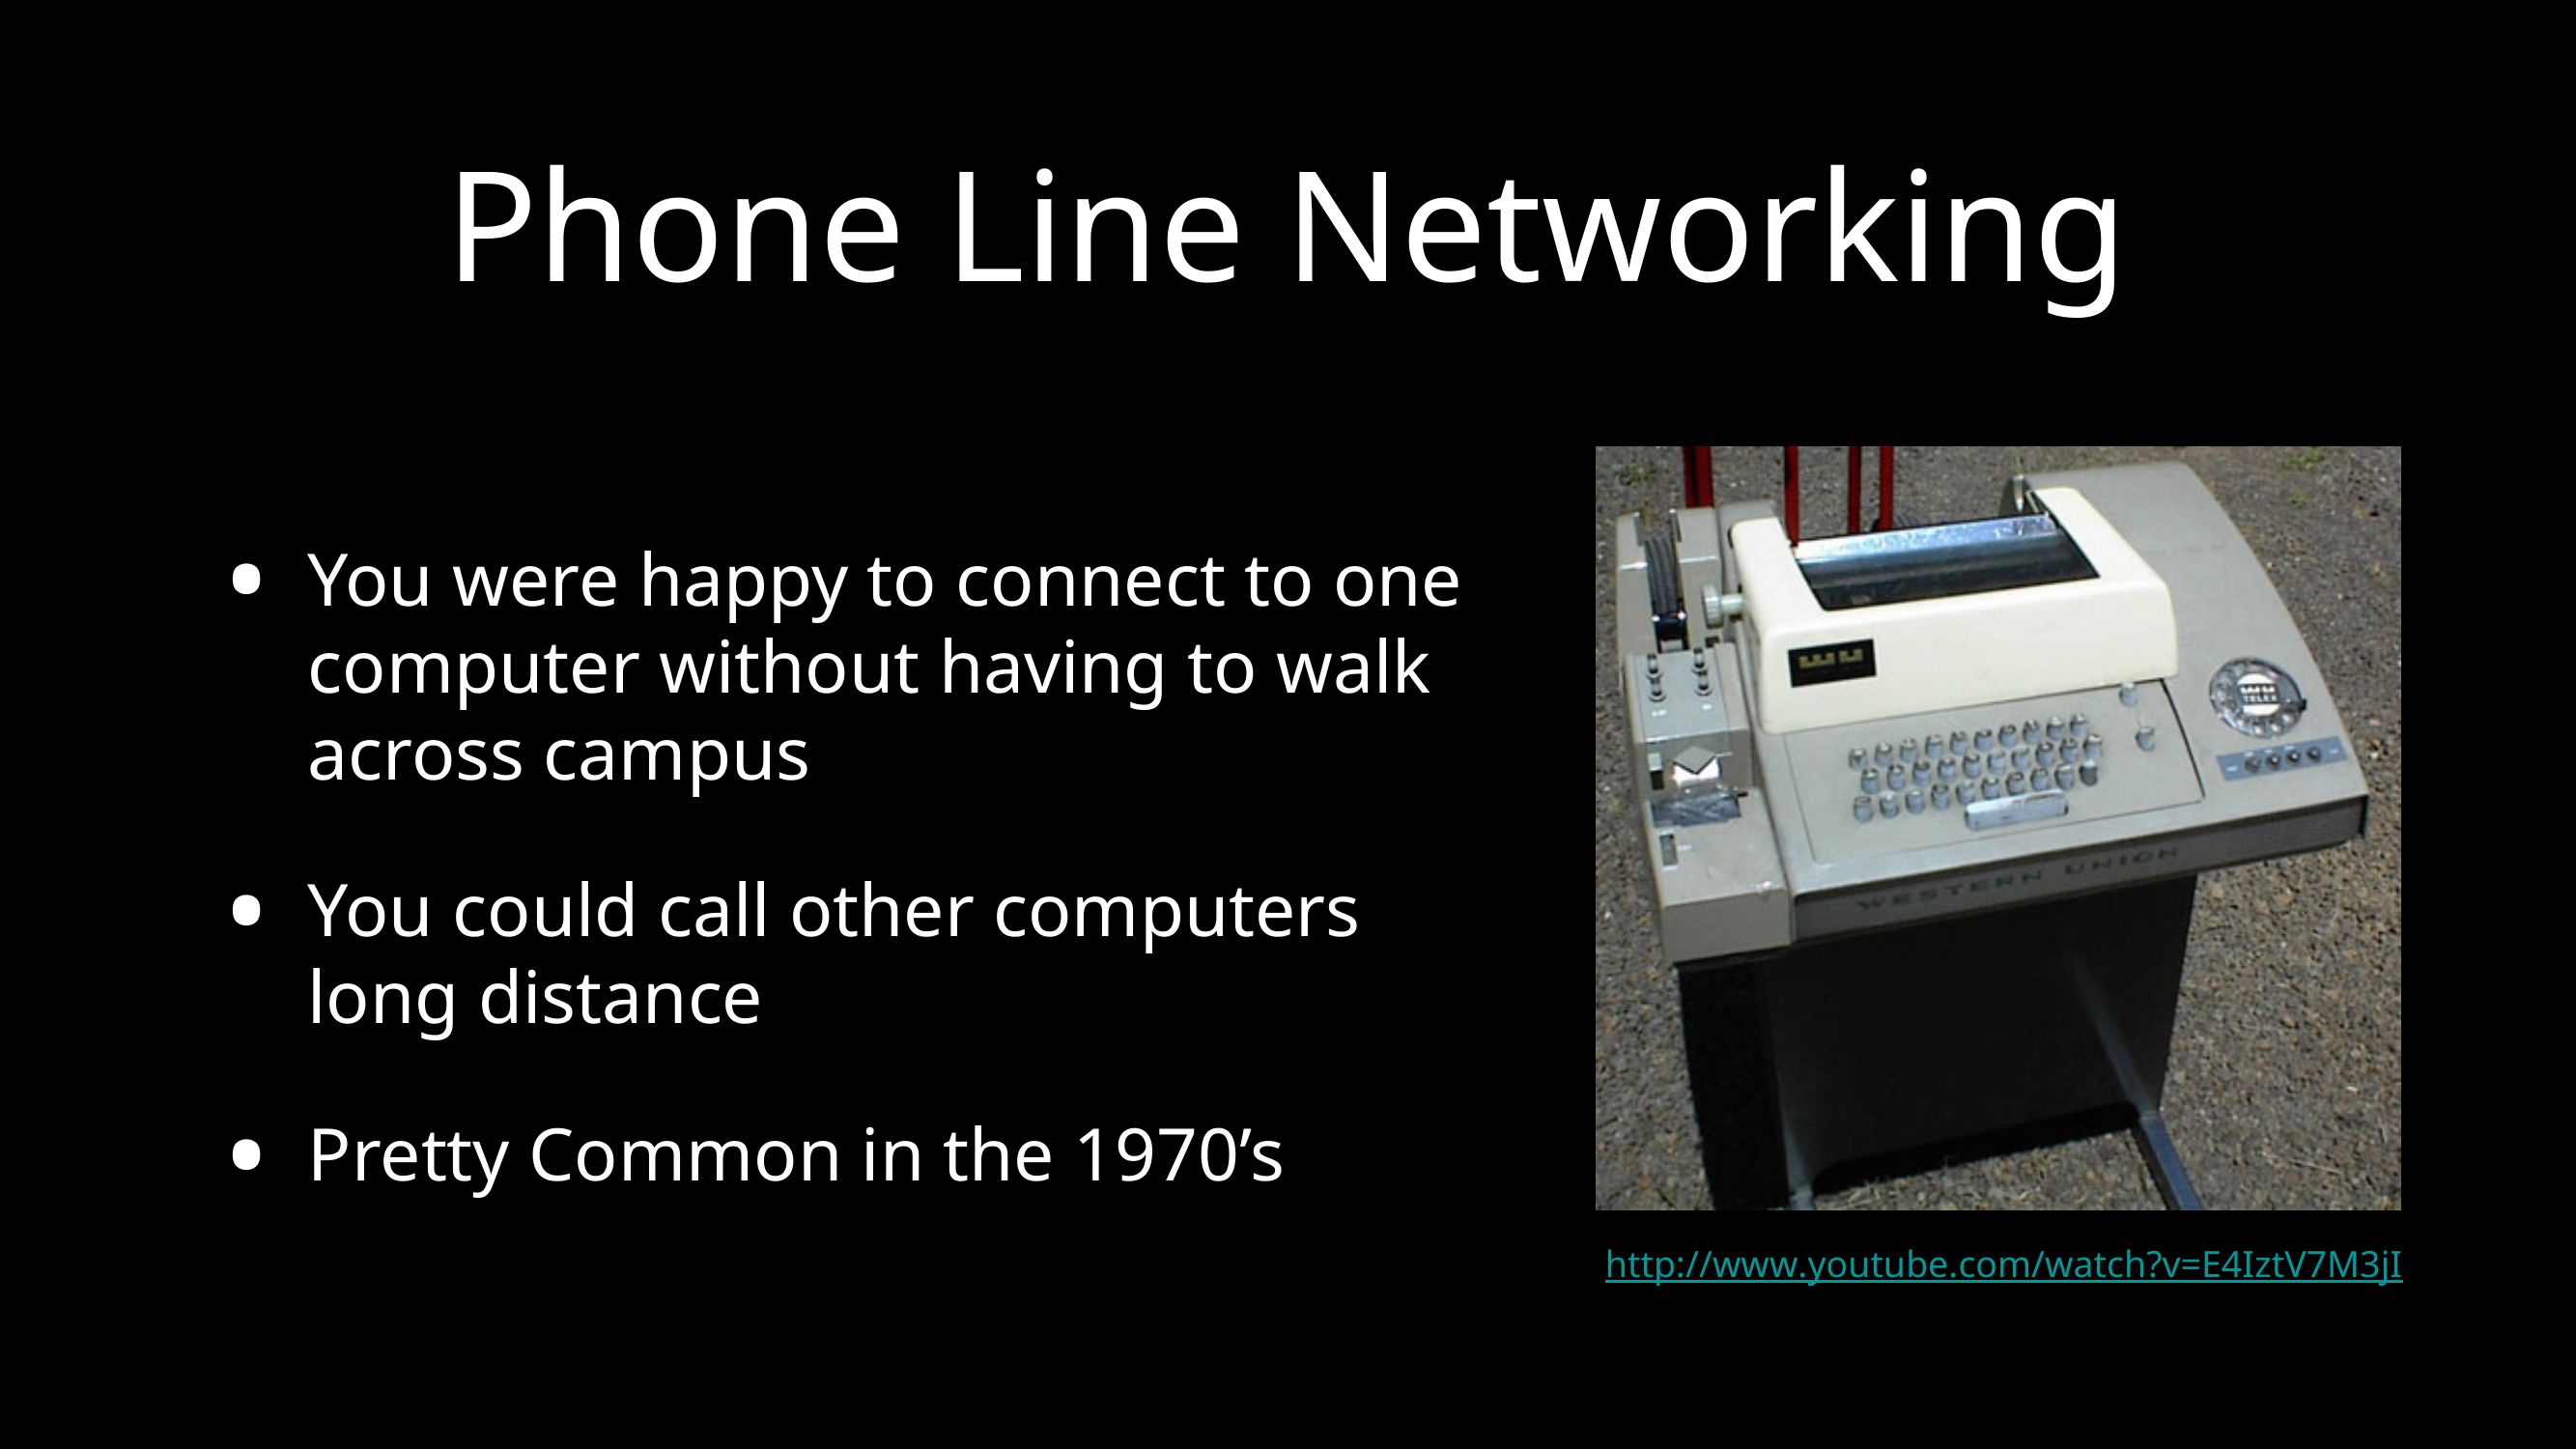

# Phone Line Networking
You were happy to connect to one computer without having to walk across campus
You could call other computers long distance
Pretty Common in the 1970’s
http://www.youtube.com/watch?v=E4IztV7M3jI